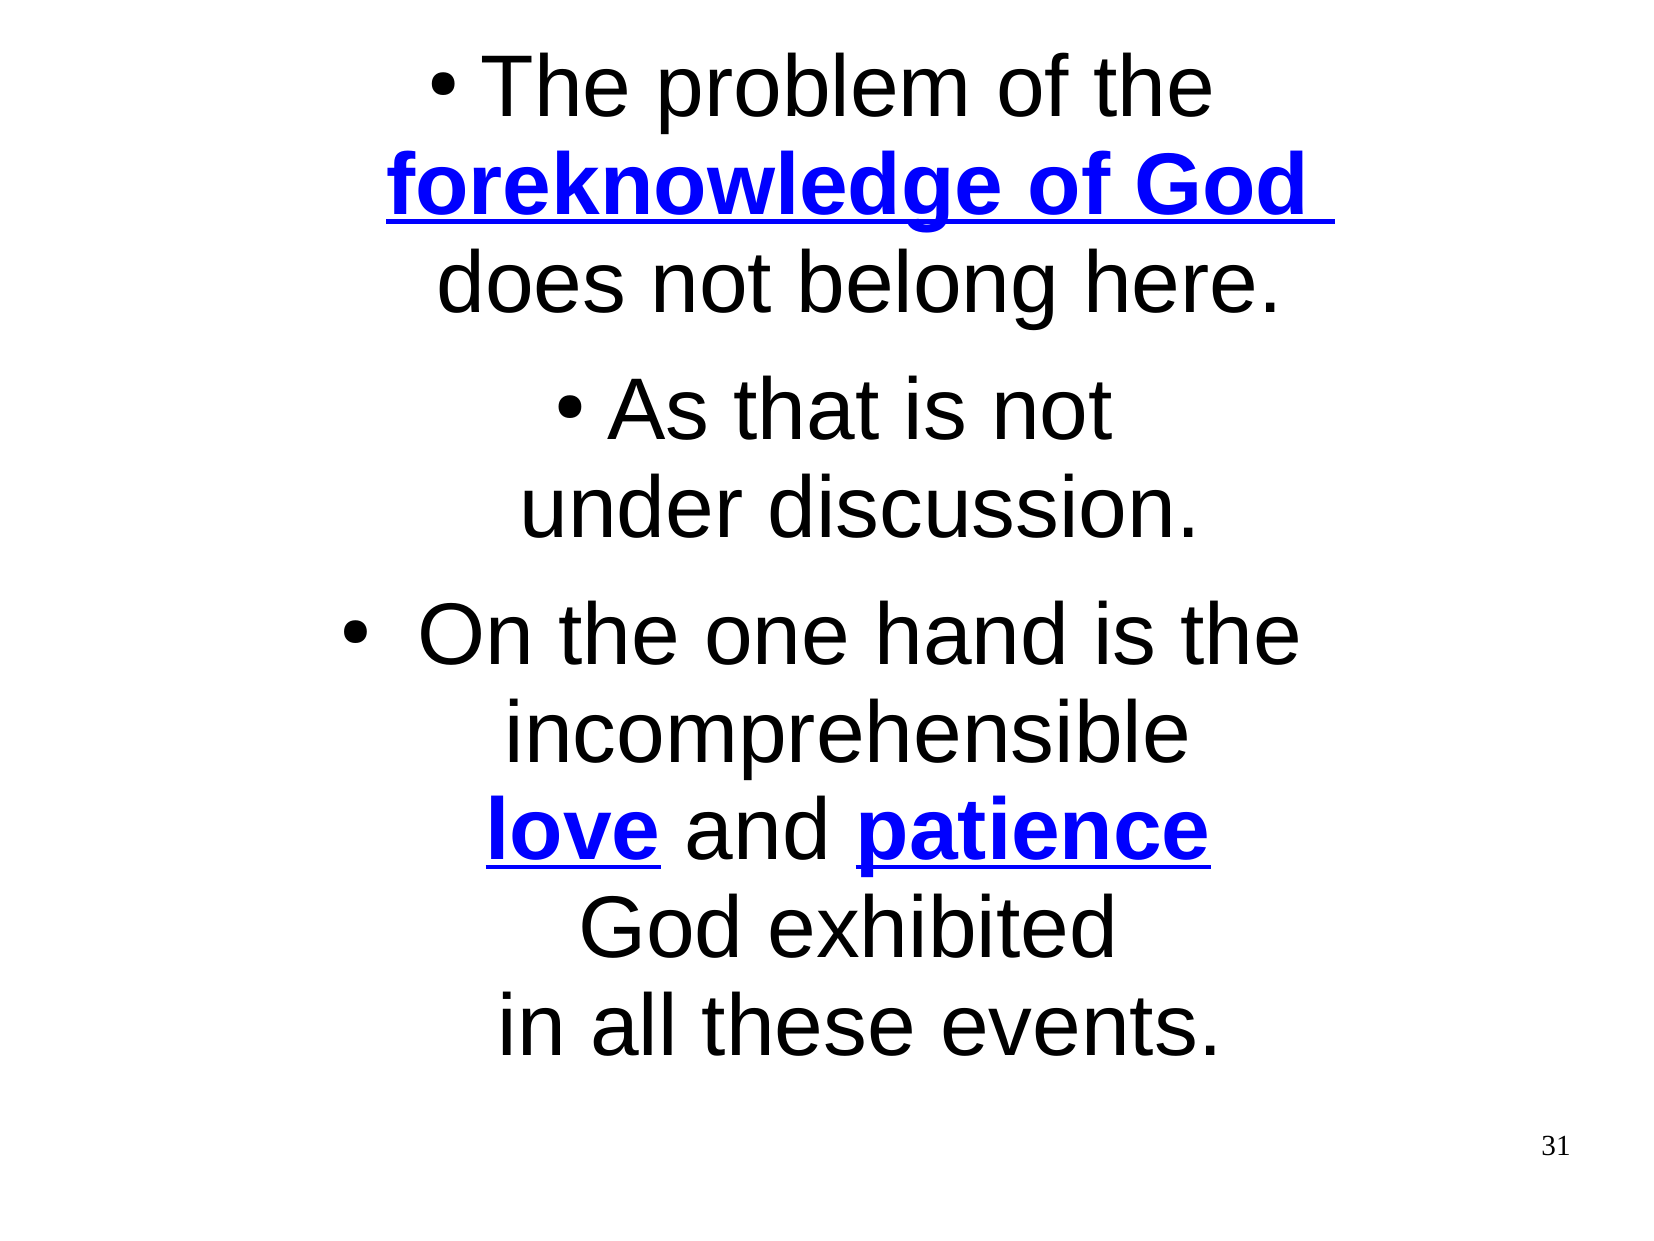

# The problem of the foreknowledge of God does not belong here.
As that is not
under discussion.
 On the one hand is the
incomprehensible
love and patience
God exhibited
in all these events.
31